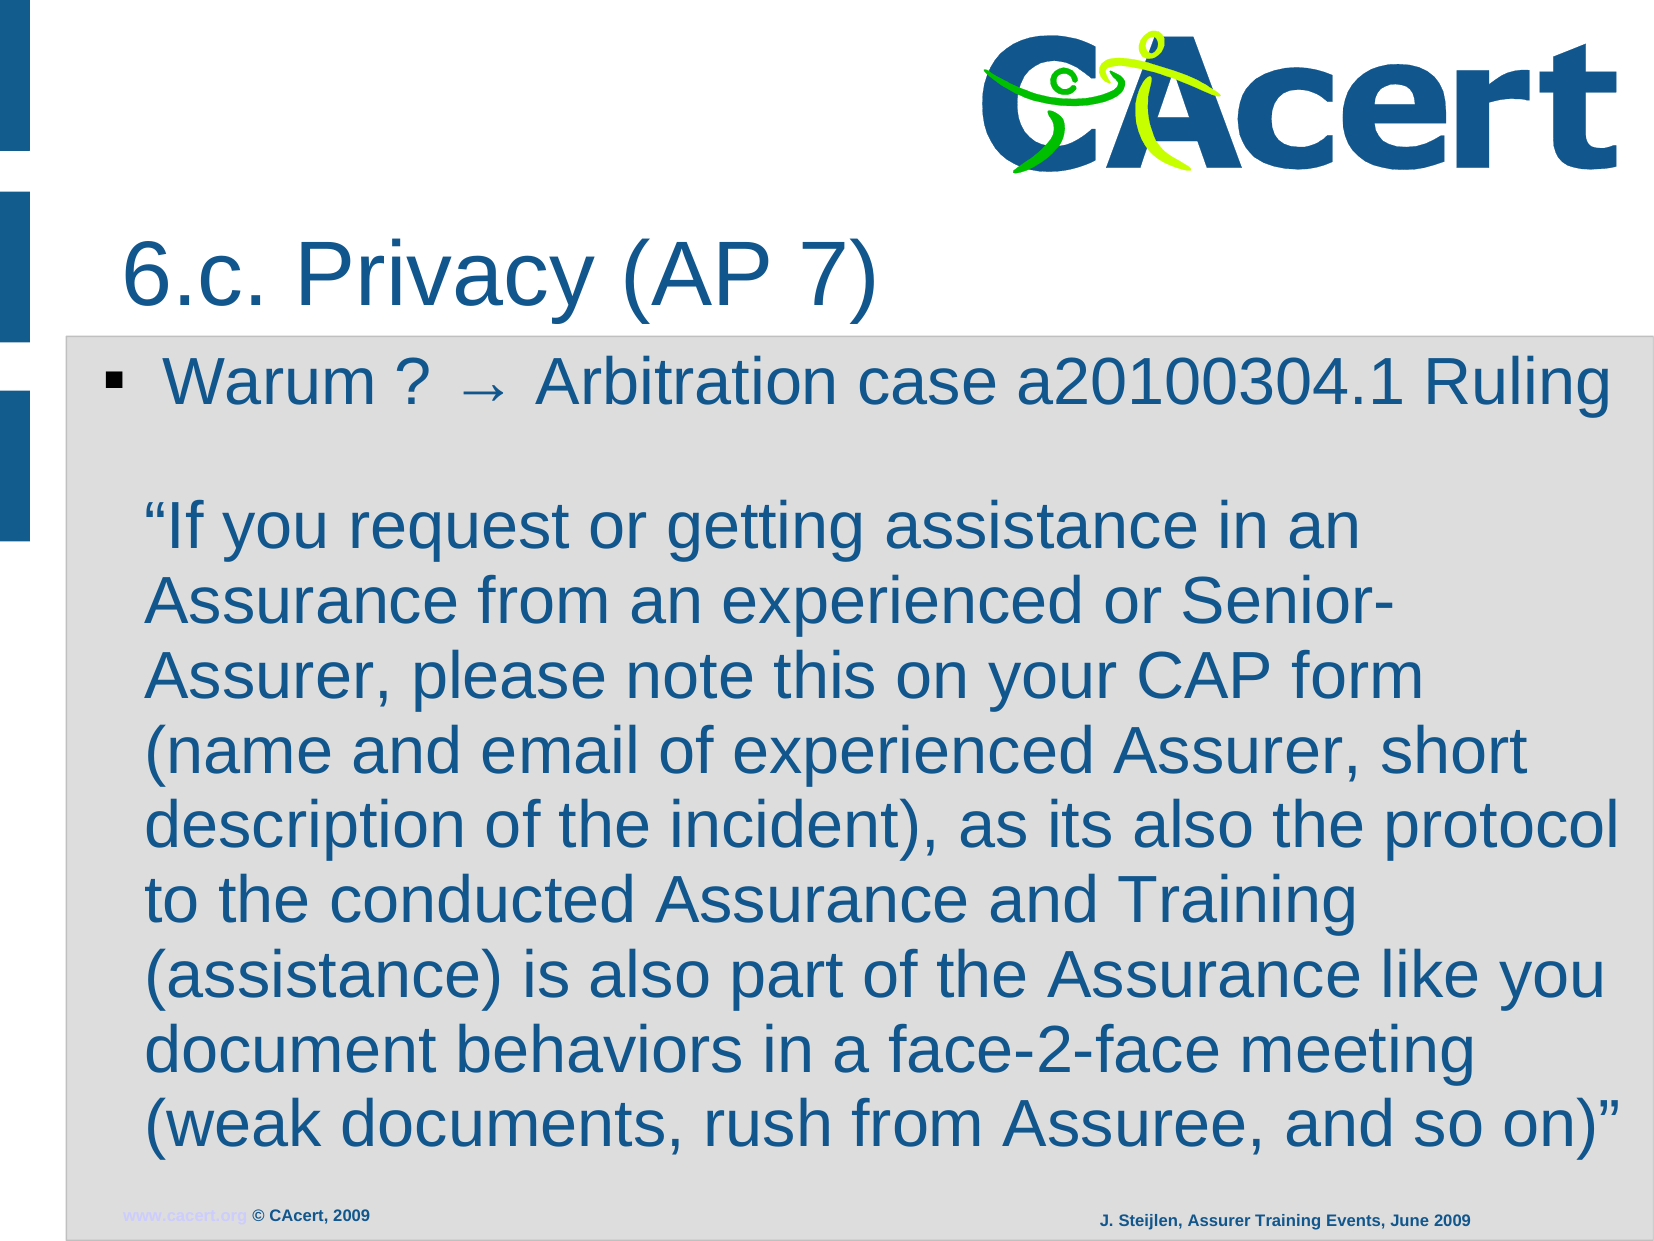

# 6.c. Privacy (AP 7)
Warum ? → Arbitration case a20100304.1 Ruling
“If you request or getting assistance in an Assurance from an experienced or Senior-Assurer, please note this on your CAP form (name and email of experienced Assurer, short description of the incident), as its also the protocol to the conducted Assurance and Training (assistance) is also part of the Assurance like you document behaviors in a face-2-face meeting (weak documents, rush from Assuree, and so on)”